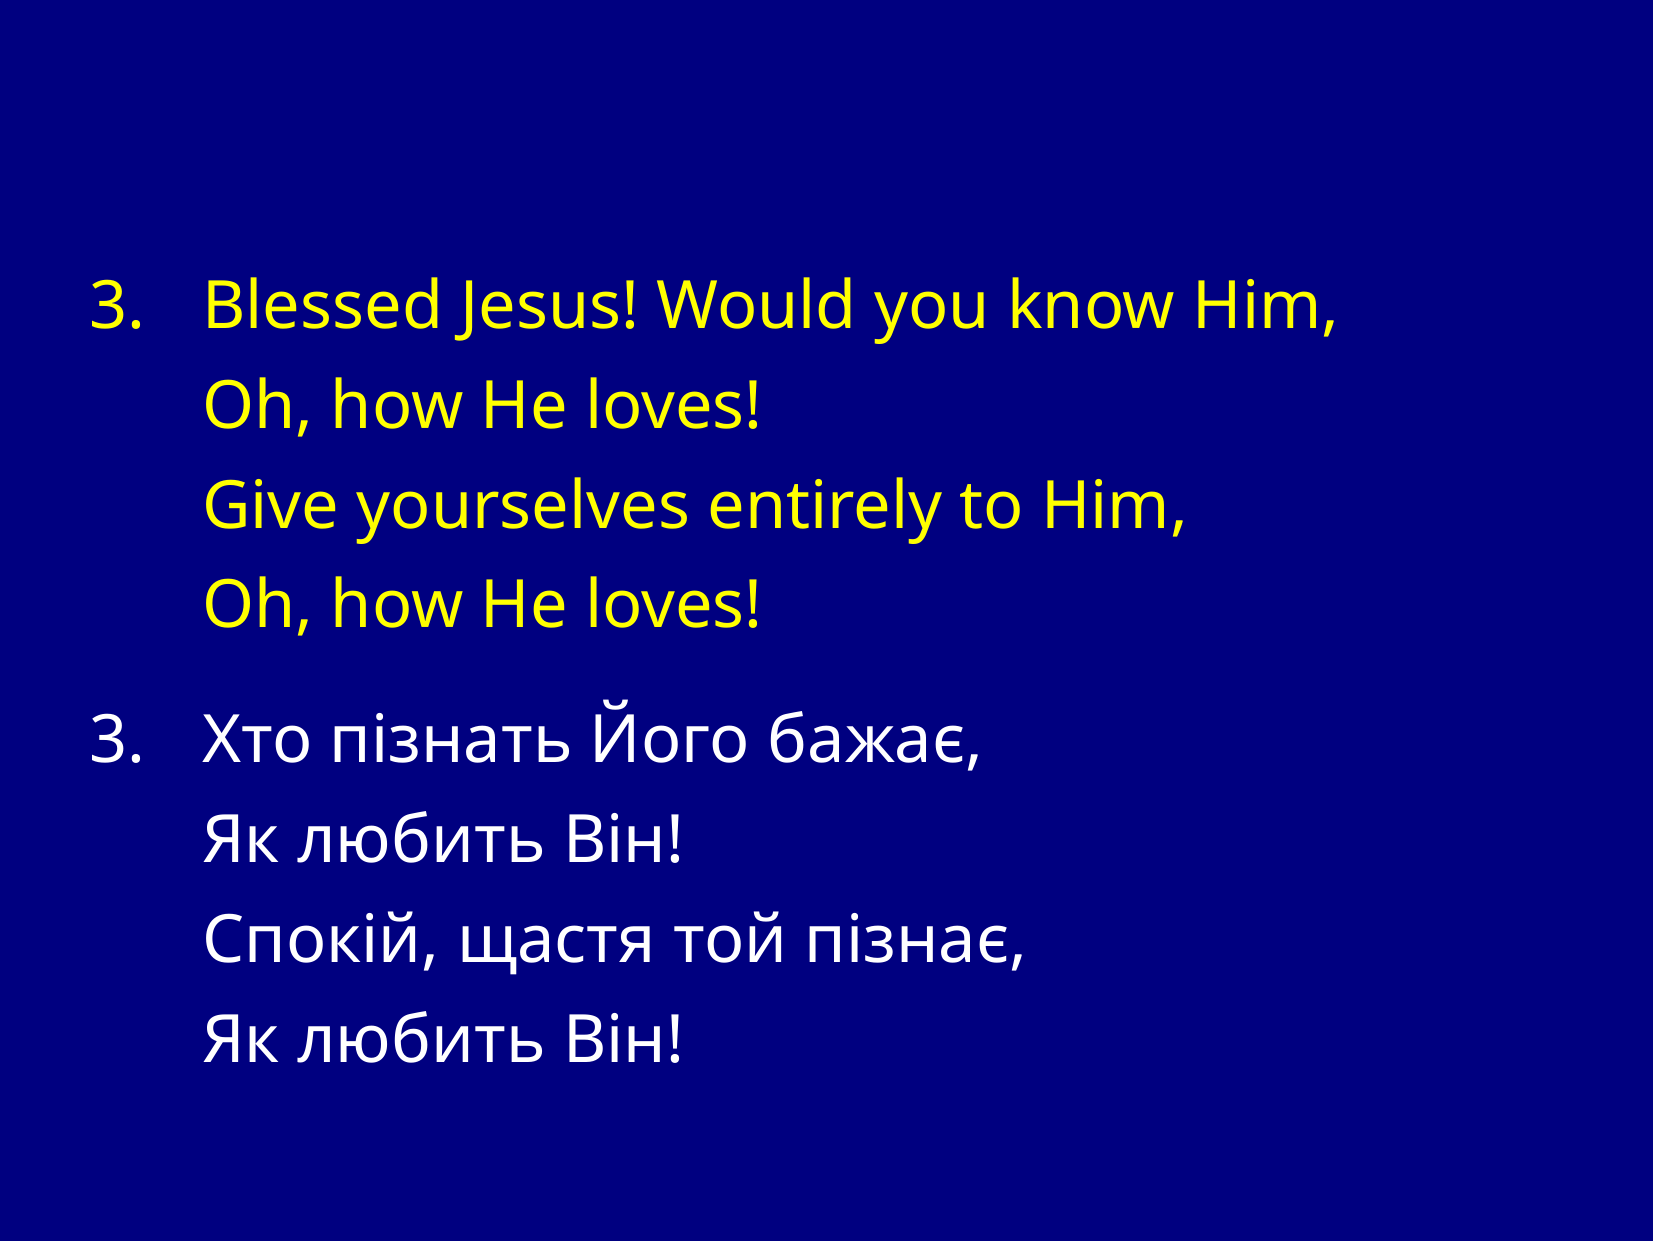

3.	Blessed Jesus! Would you know Him,
	Oh, how He loves!
	Give yourselves entirely to Him,
	Oh, how He loves!
3.	Хто пізнать Його бажає,
	Як любить Він!
	Спокій, щастя той пізнає,
	Як любить Він!